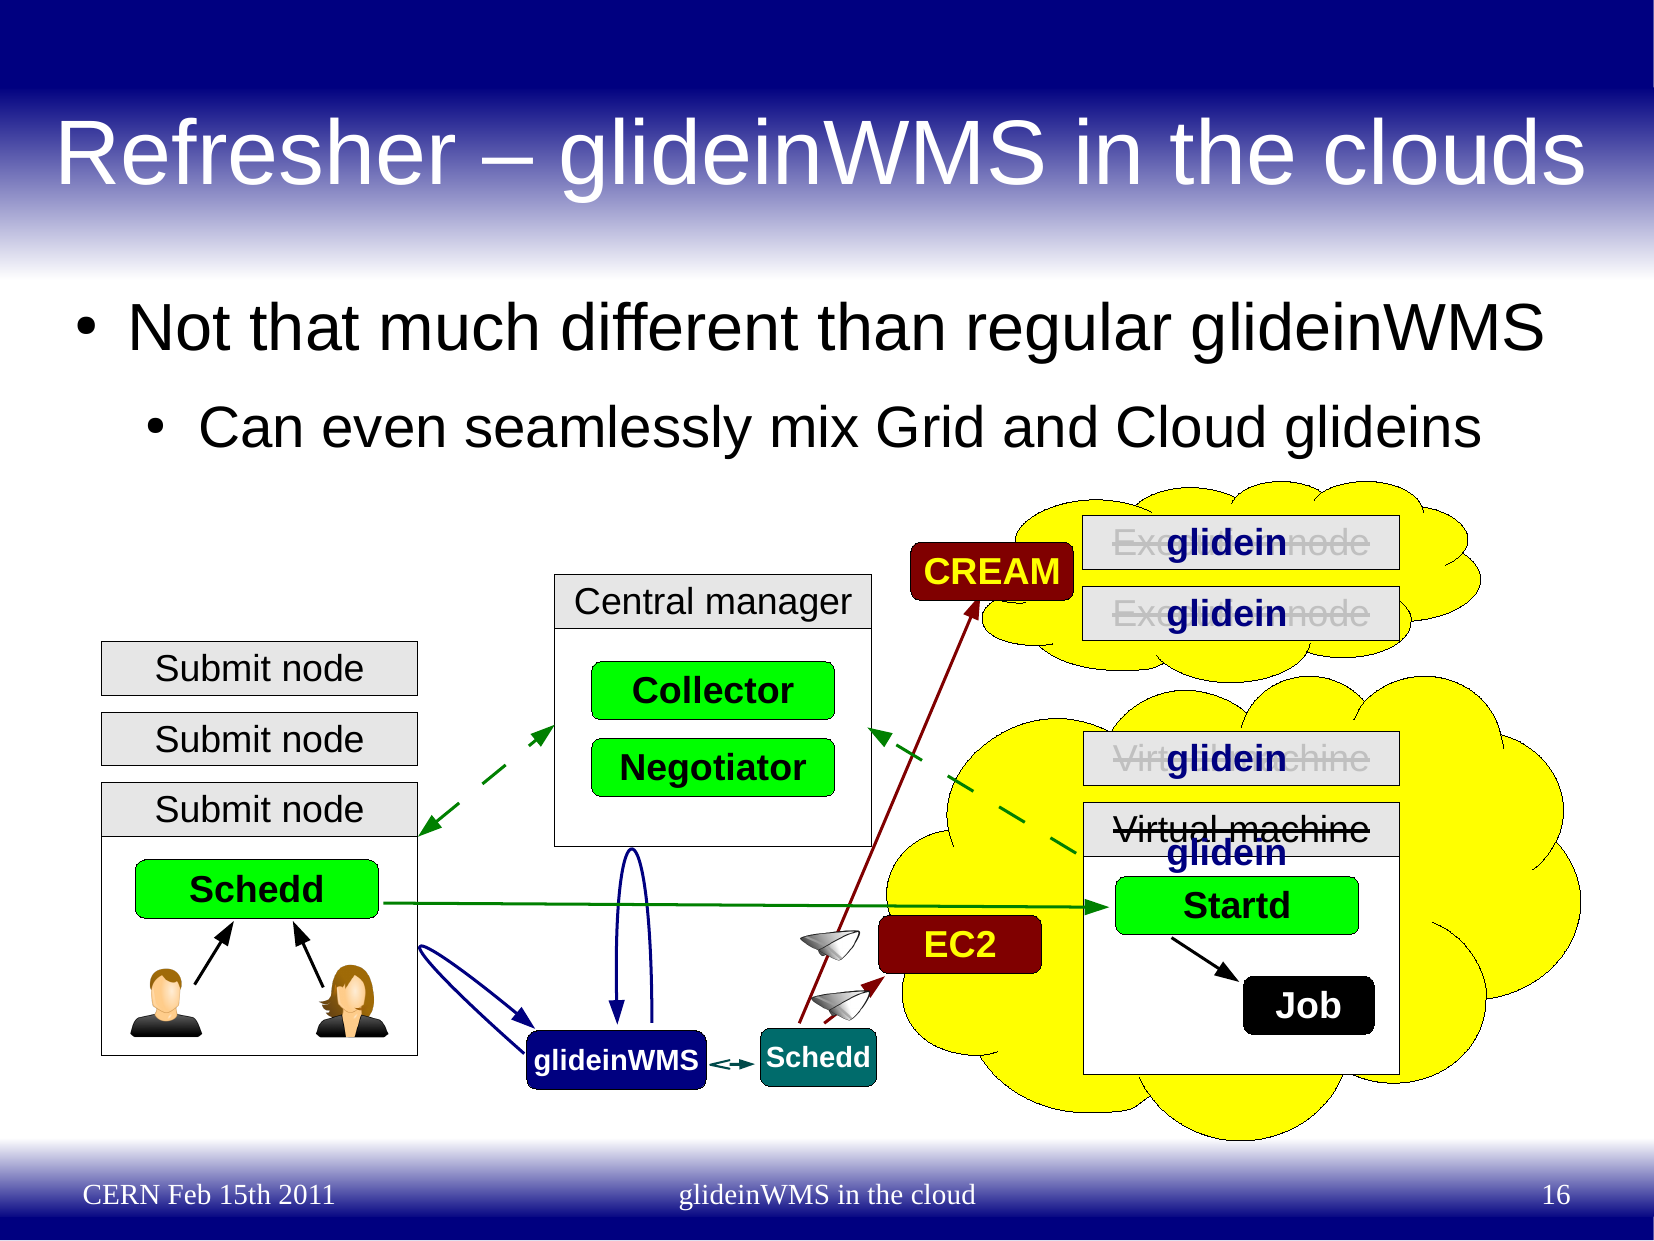

# Refresher – glideinWMS in the clouds
Not that much different than regular glideinWMS
Can even seamlessly mix Grid and Cloud glideins
glidein
Execution node
CREAM
Central manager
glidein
Execution node
Submit node
Collector
Submit node
glidein
Virtual machine
Negotiator
Submit node
Virtual machine
glidein
Schedd
Startd
EC2
Job
Schedd
glideinWMS
CERN Feb 15th 2011
glideinWMS in the cloud
16